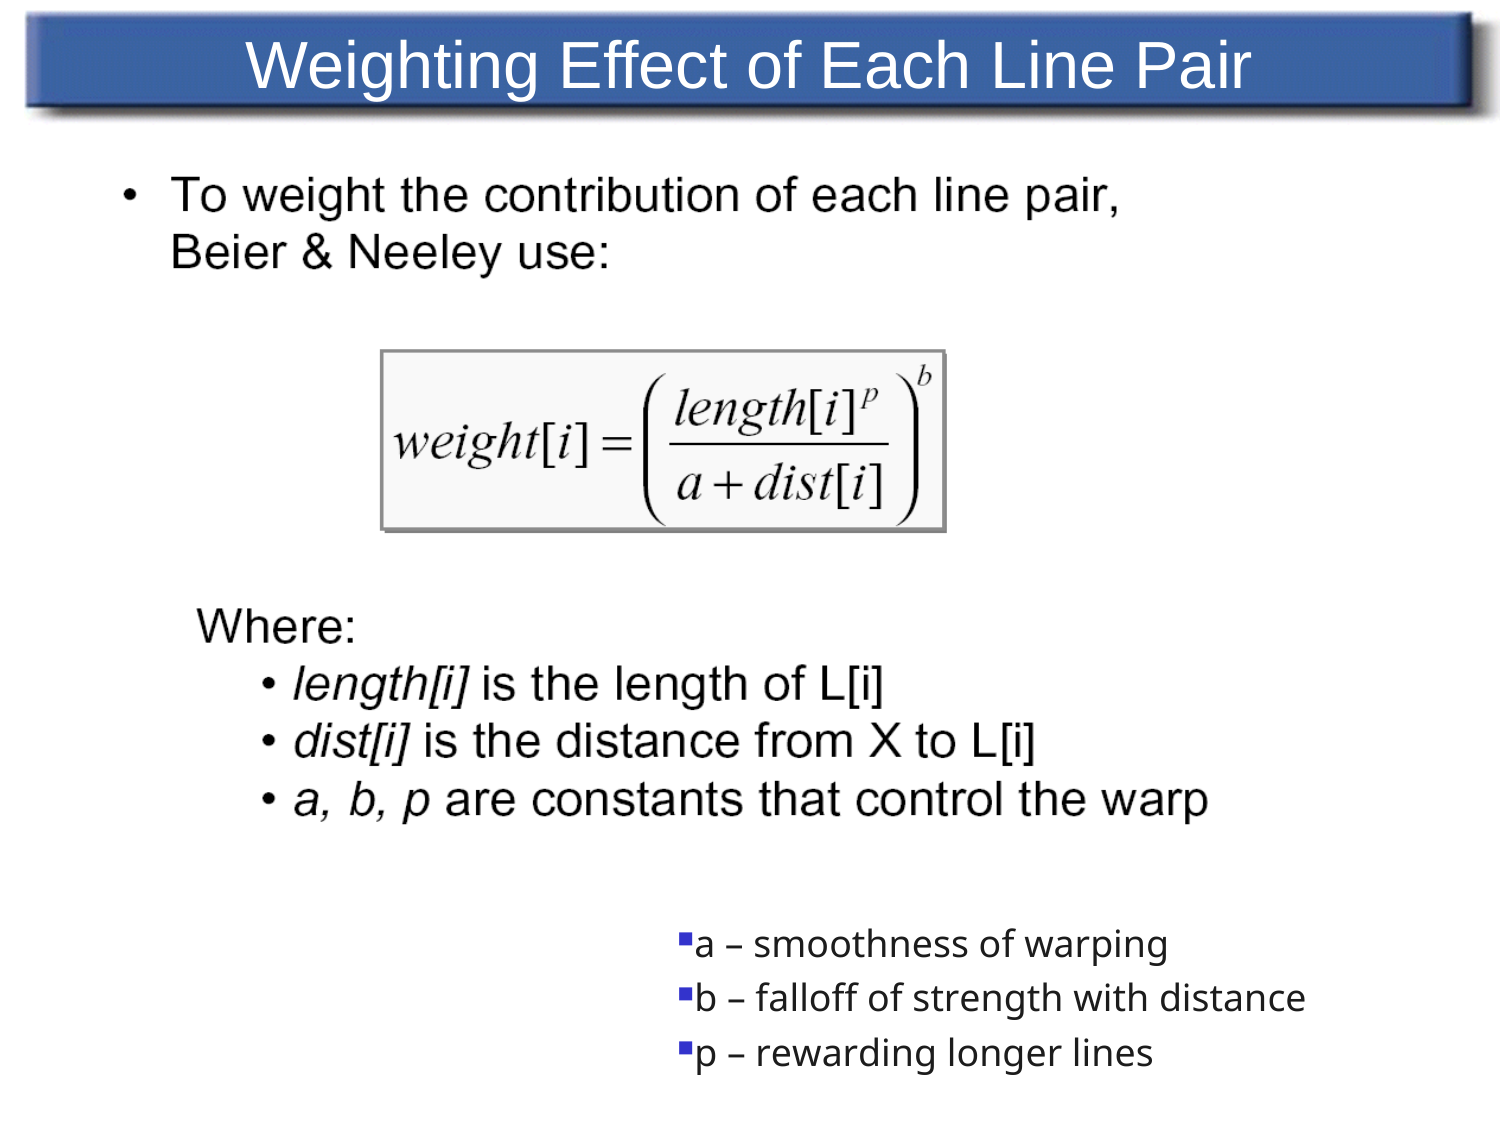

# Weighting Effect of Each Line Pair
a – smoothness of warping
b – falloff of strength with distance
p – rewarding longer lines